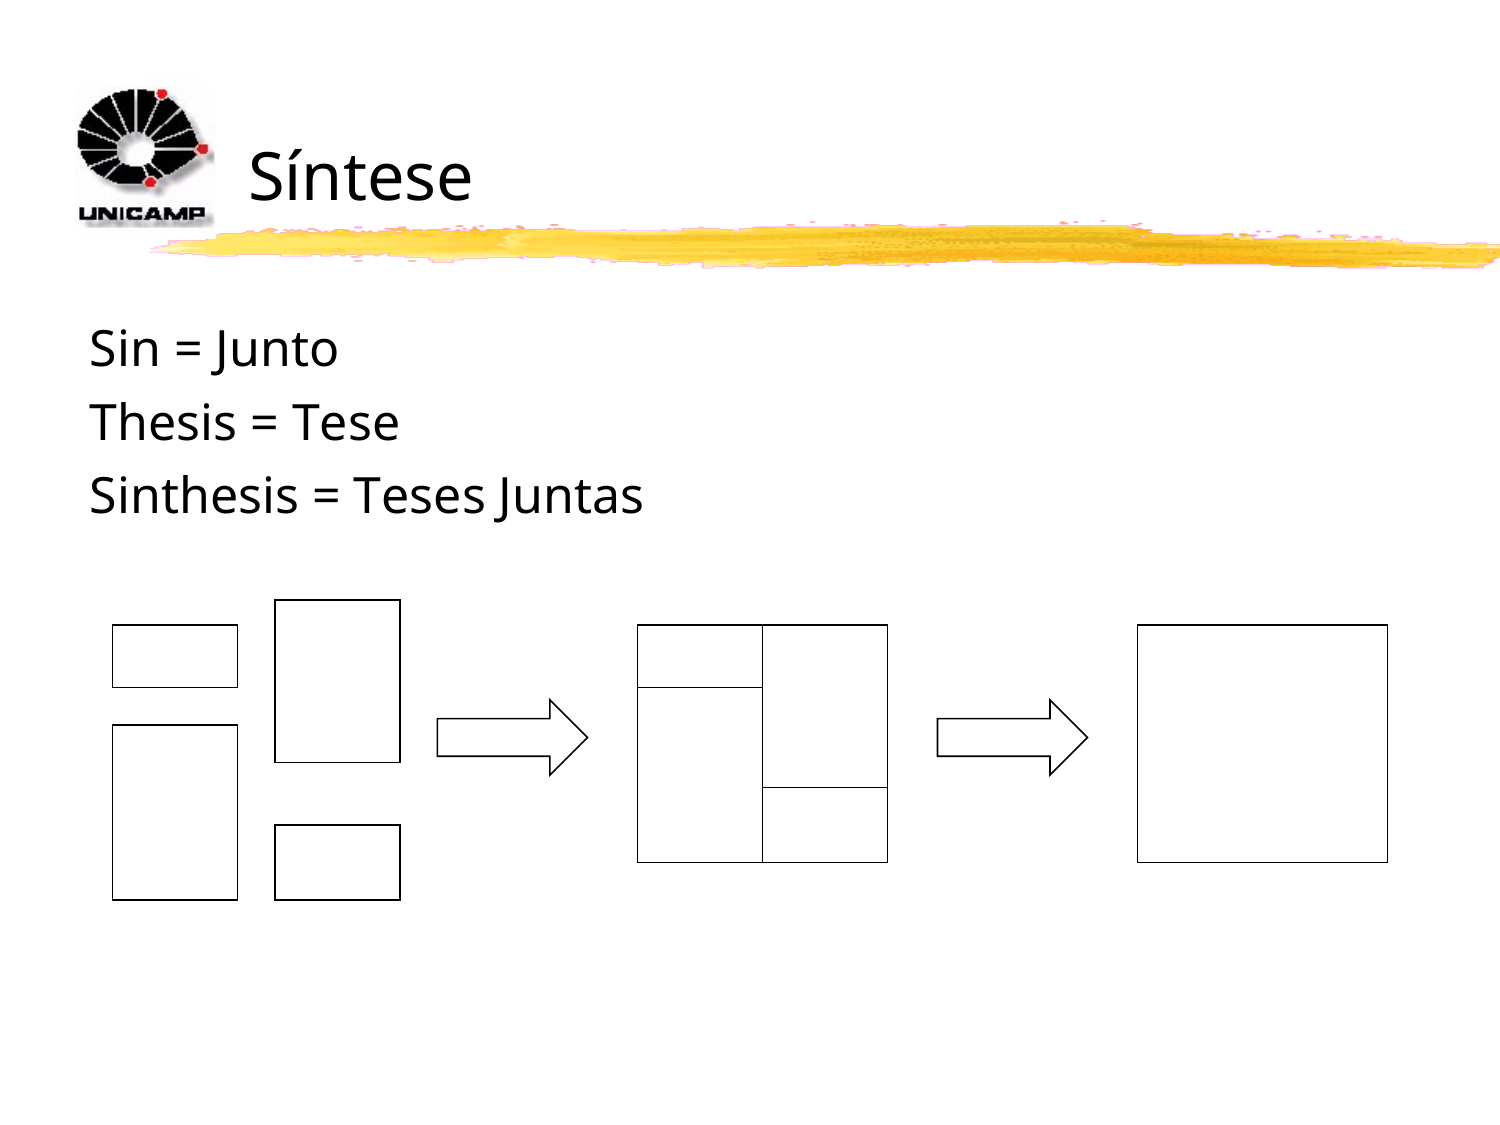

# Síntese
Sin = Junto
Thesis = Tese
Sinthesis = Teses Juntas